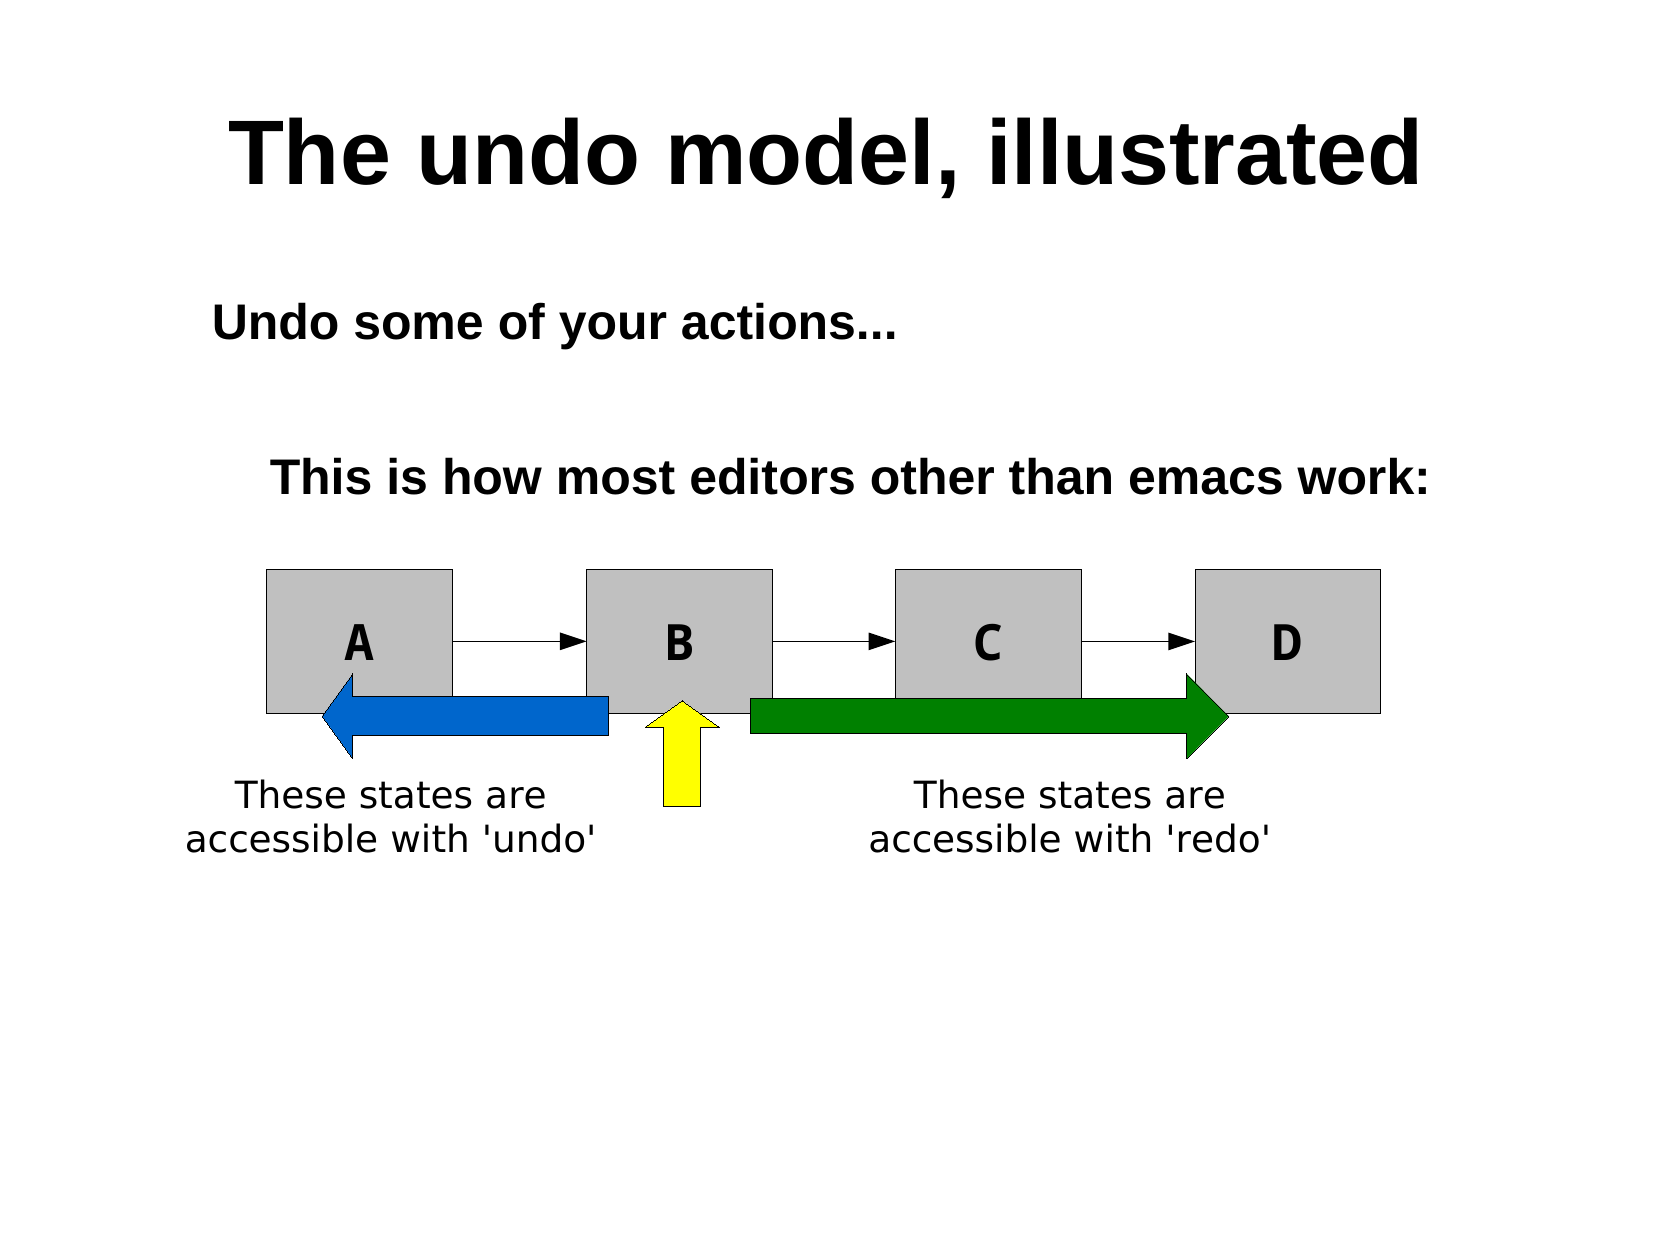

# The undo model, illustrated
Undo some of your actions...
This is how most editors other than emacs work:
A
B
C
D
These states are accessible with 'undo'
These states are accessible with 'redo'